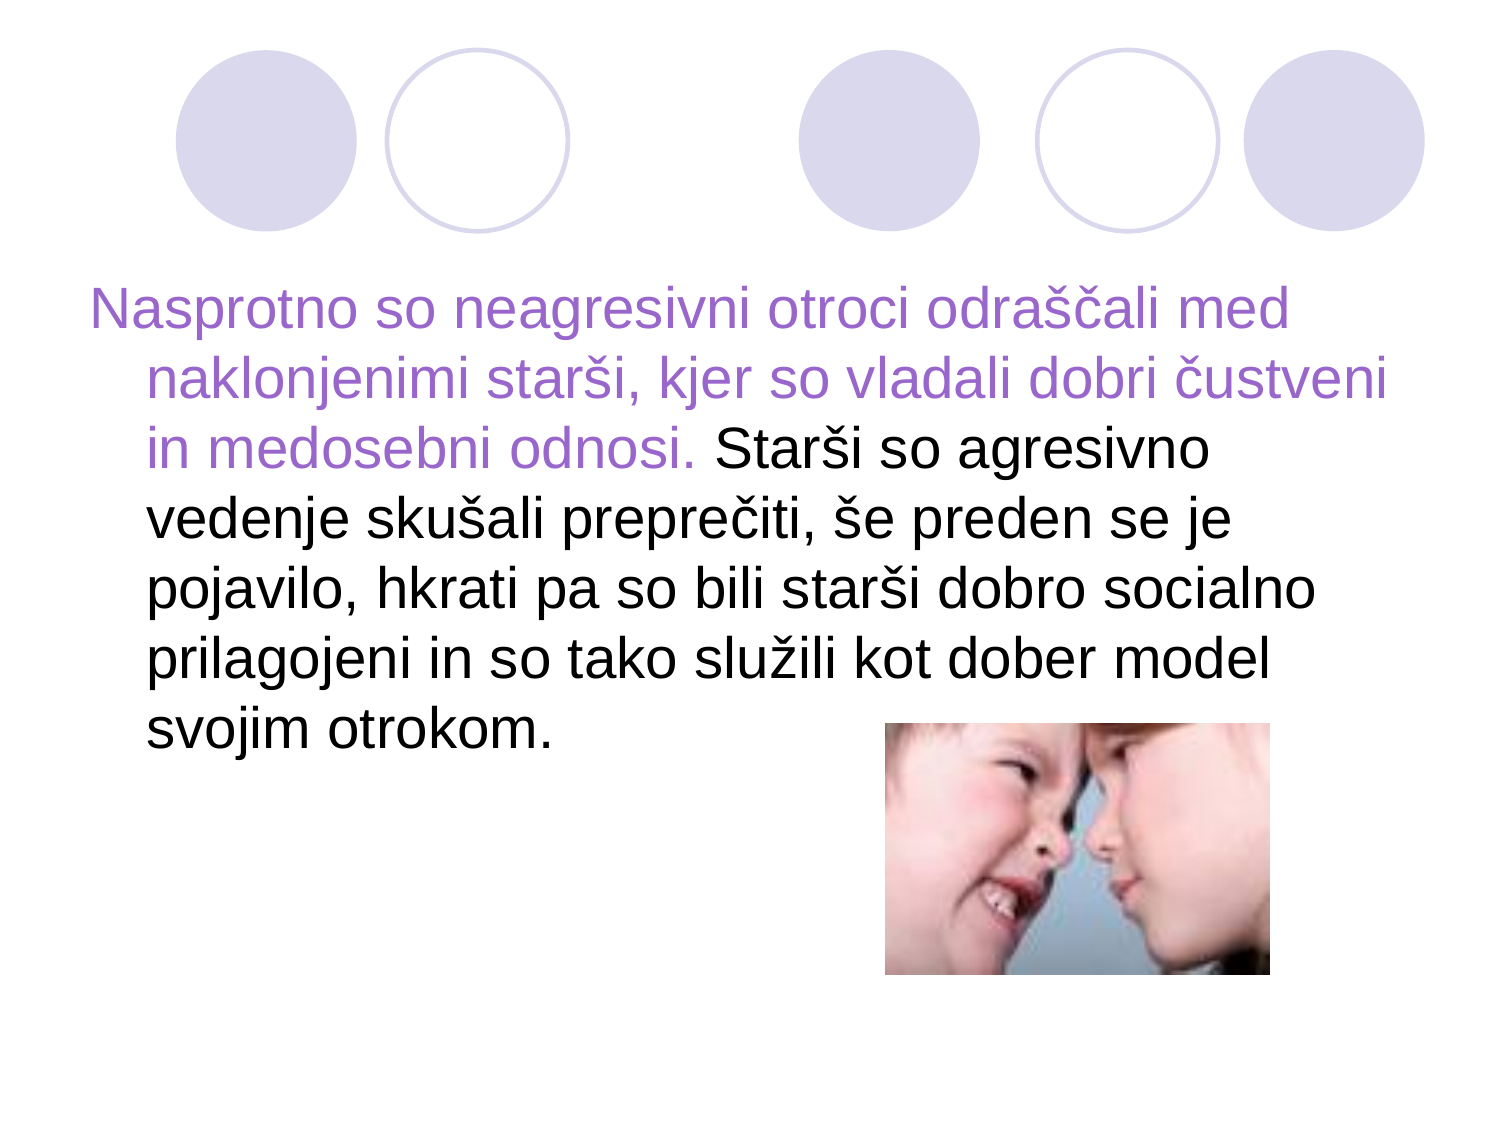

#
Nasprotno so neagresivni otroci odraščali med naklonjenimi starši, kjer so vladali dobri čustveni in medosebni odnosi. Starši so agresivno vedenje skušali preprečiti, še preden se je pojavilo, hkrati pa so bili starši dobro socialno prilagojeni in so tako služili kot dober model svojim otrokom.